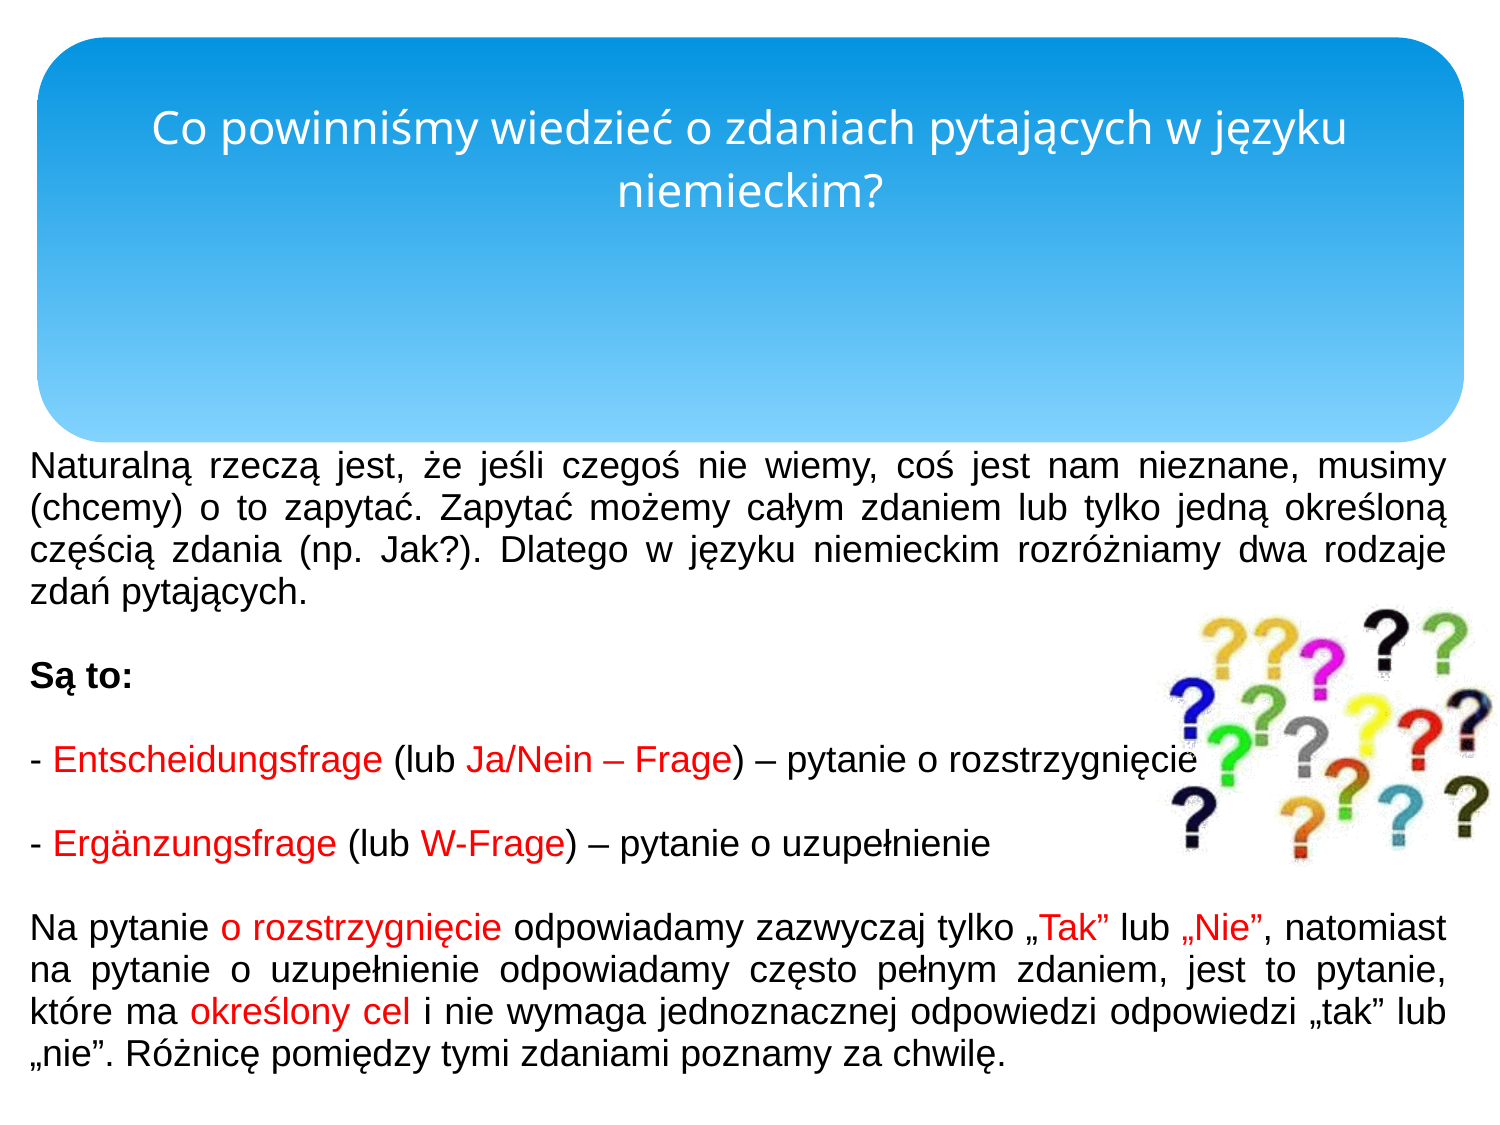

# Co powinniśmy wiedzieć o zdaniach pytających w języku niemieckim?
Naturalną rzeczą jest, że jeśli czegoś nie wiemy, coś jest nam nieznane, musimy (chcemy) o to zapytać. Zapytać możemy całym zdaniem lub tylko jedną określoną częścią zdania (np. Jak?). Dlatego w języku niemieckim rozróżniamy dwa rodzaje zdań pytających.
Są to:
- Entscheidungsfrage (lub Ja/Nein – Frage) – pytanie o rozstrzygnięcie
- Ergänzungsfrage (lub W-Frage) – pytanie o uzupełnienie
Na pytanie o rozstrzygnięcie odpowiadamy zazwyczaj tylko „Tak” lub „Nie”, natomiast na pytanie o uzupełnienie odpowiadamy często pełnym zdaniem, jest to pytanie, które ma określony cel i nie wymaga jednoznacznej odpowiedzi odpowiedzi „tak” lub „nie”. Różnicę pomiędzy tymi zdaniami poznamy za chwilę.